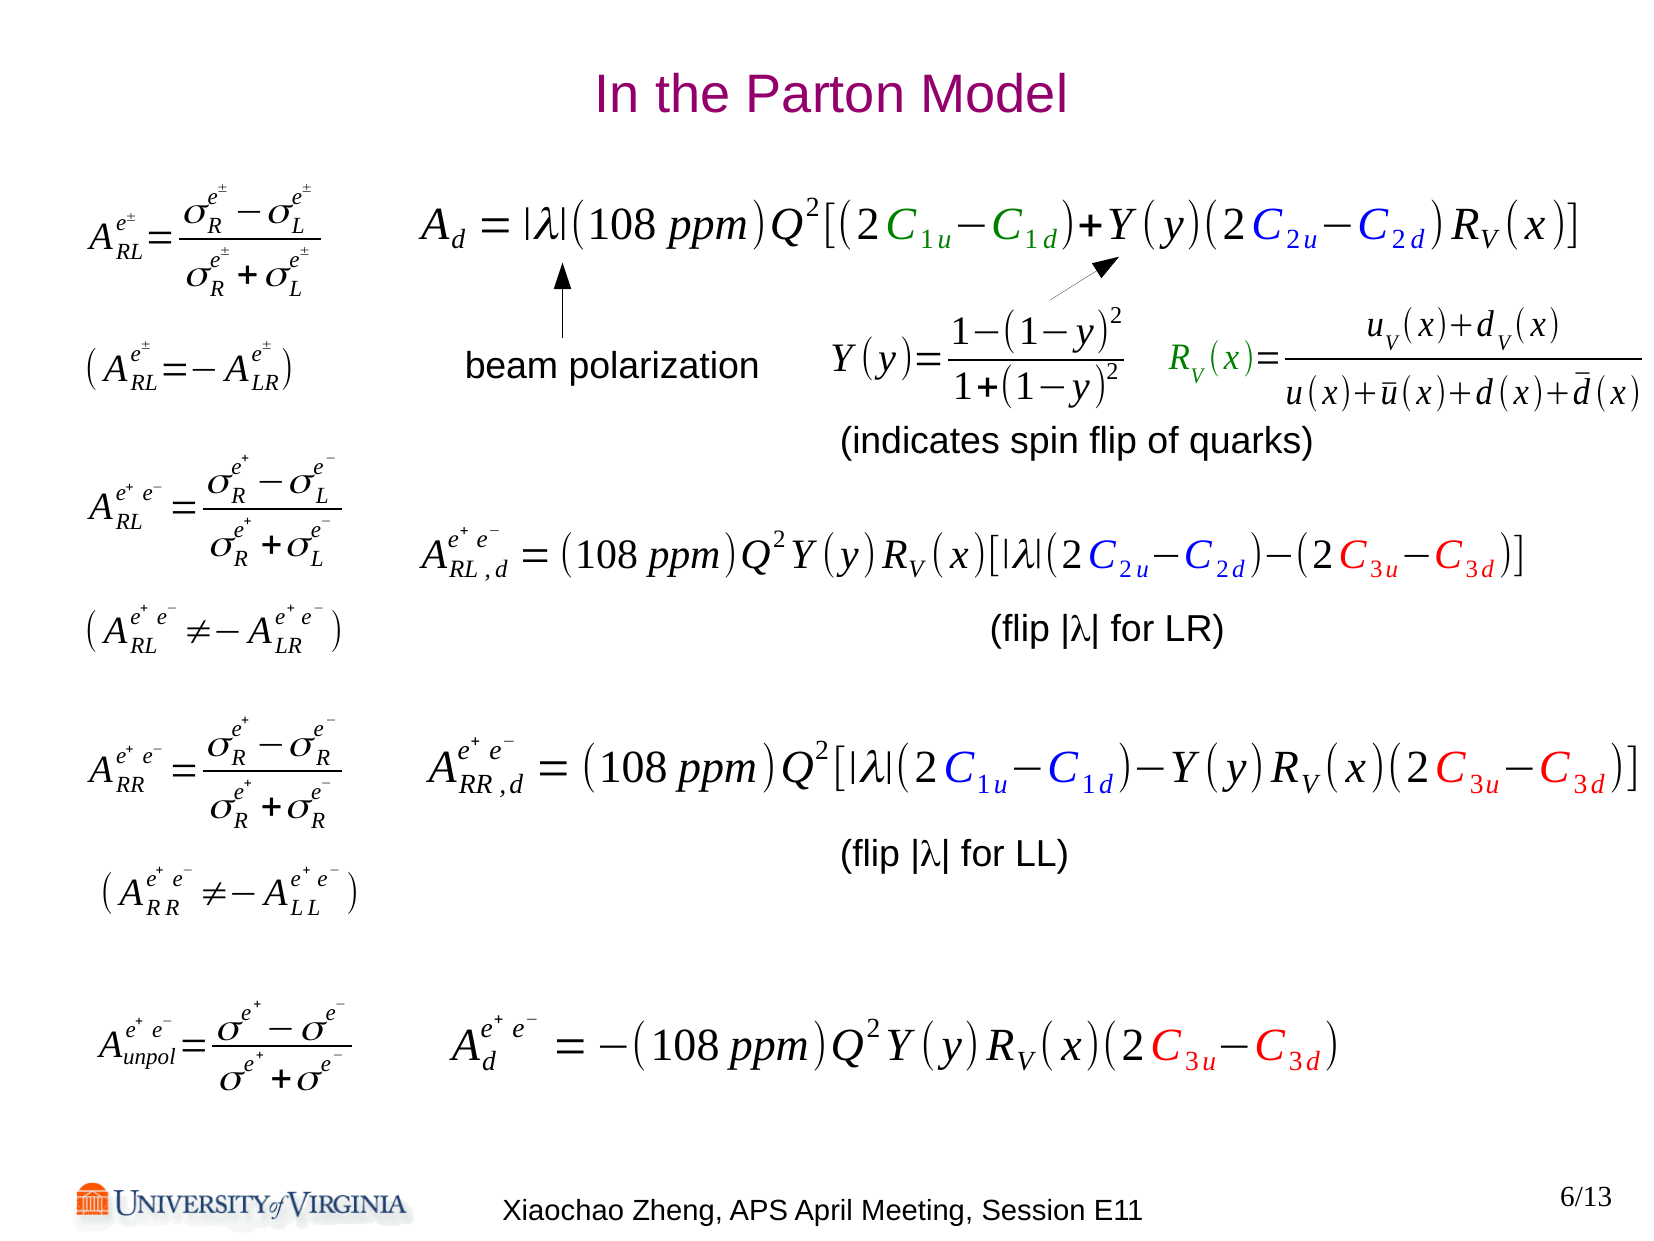

# In the Parton Model
beam polarization
(indicates spin flip of quarks)
(flip |l| for LR)
(flip |l| for LL)